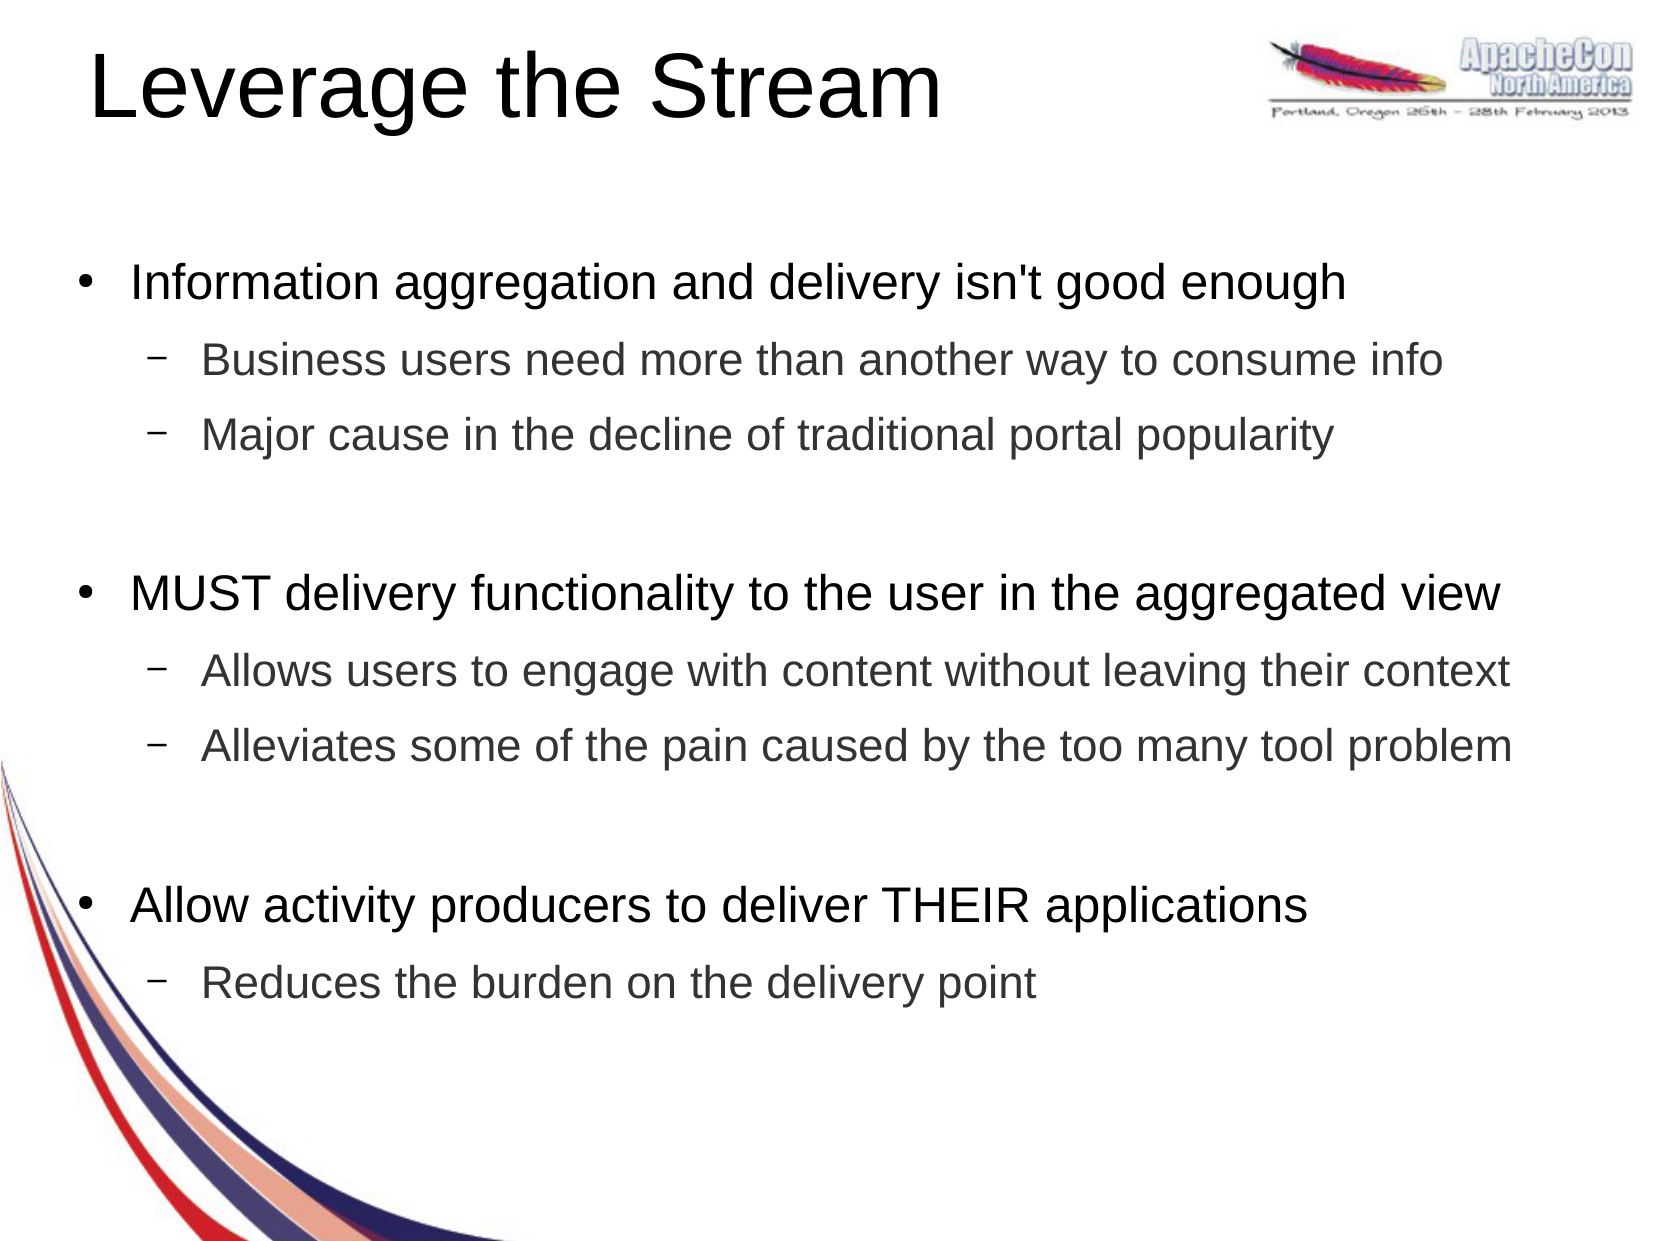

# Leverage the Stream
Information aggregation and delivery isn't good enough
Business users need more than another way to consume info
Major cause in the decline of traditional portal popularity
MUST delivery functionality to the user in the aggregated view
Allows users to engage with content without leaving their context
Alleviates some of the pain caused by the too many tool problem
Allow activity producers to deliver THEIR applications
Reduces the burden on the delivery point